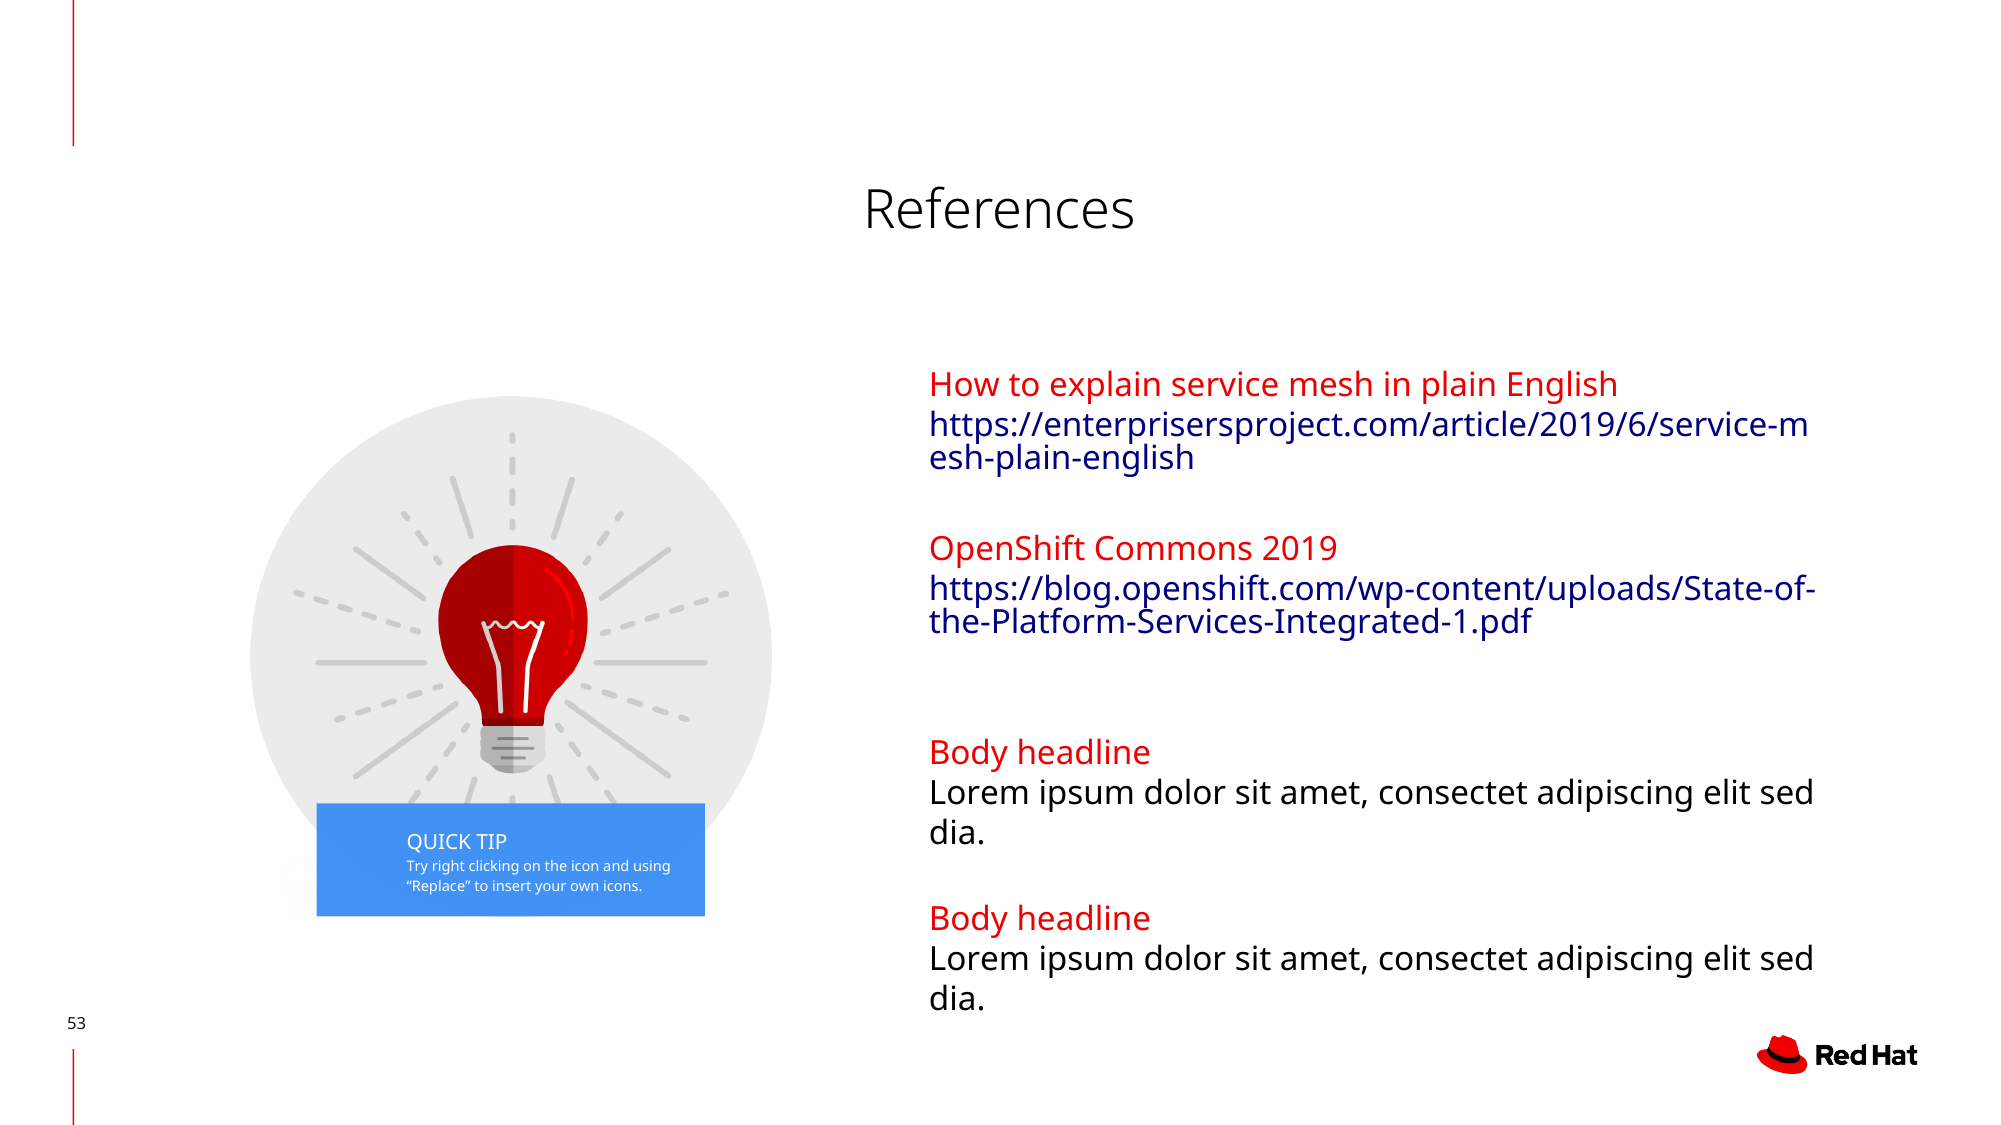

# References
How to explain service mesh in plain English
https://enterprisersproject.com/article/2019/6/service-mesh-plain-english
OpenShift Commons 2019https://blog.openshift.com/wp-content/uploads/State-of-the-Platform-Services-Integrated-1.pdf
Body headline
Lorem ipsum dolor sit amet, consectet adipiscing elit sed dia.
Body headline
Lorem ipsum dolor sit amet, consectet adipiscing elit sed dia.
QUICK TIP
Try right clicking on the icon and using “Replace” to insert your own icons.
53